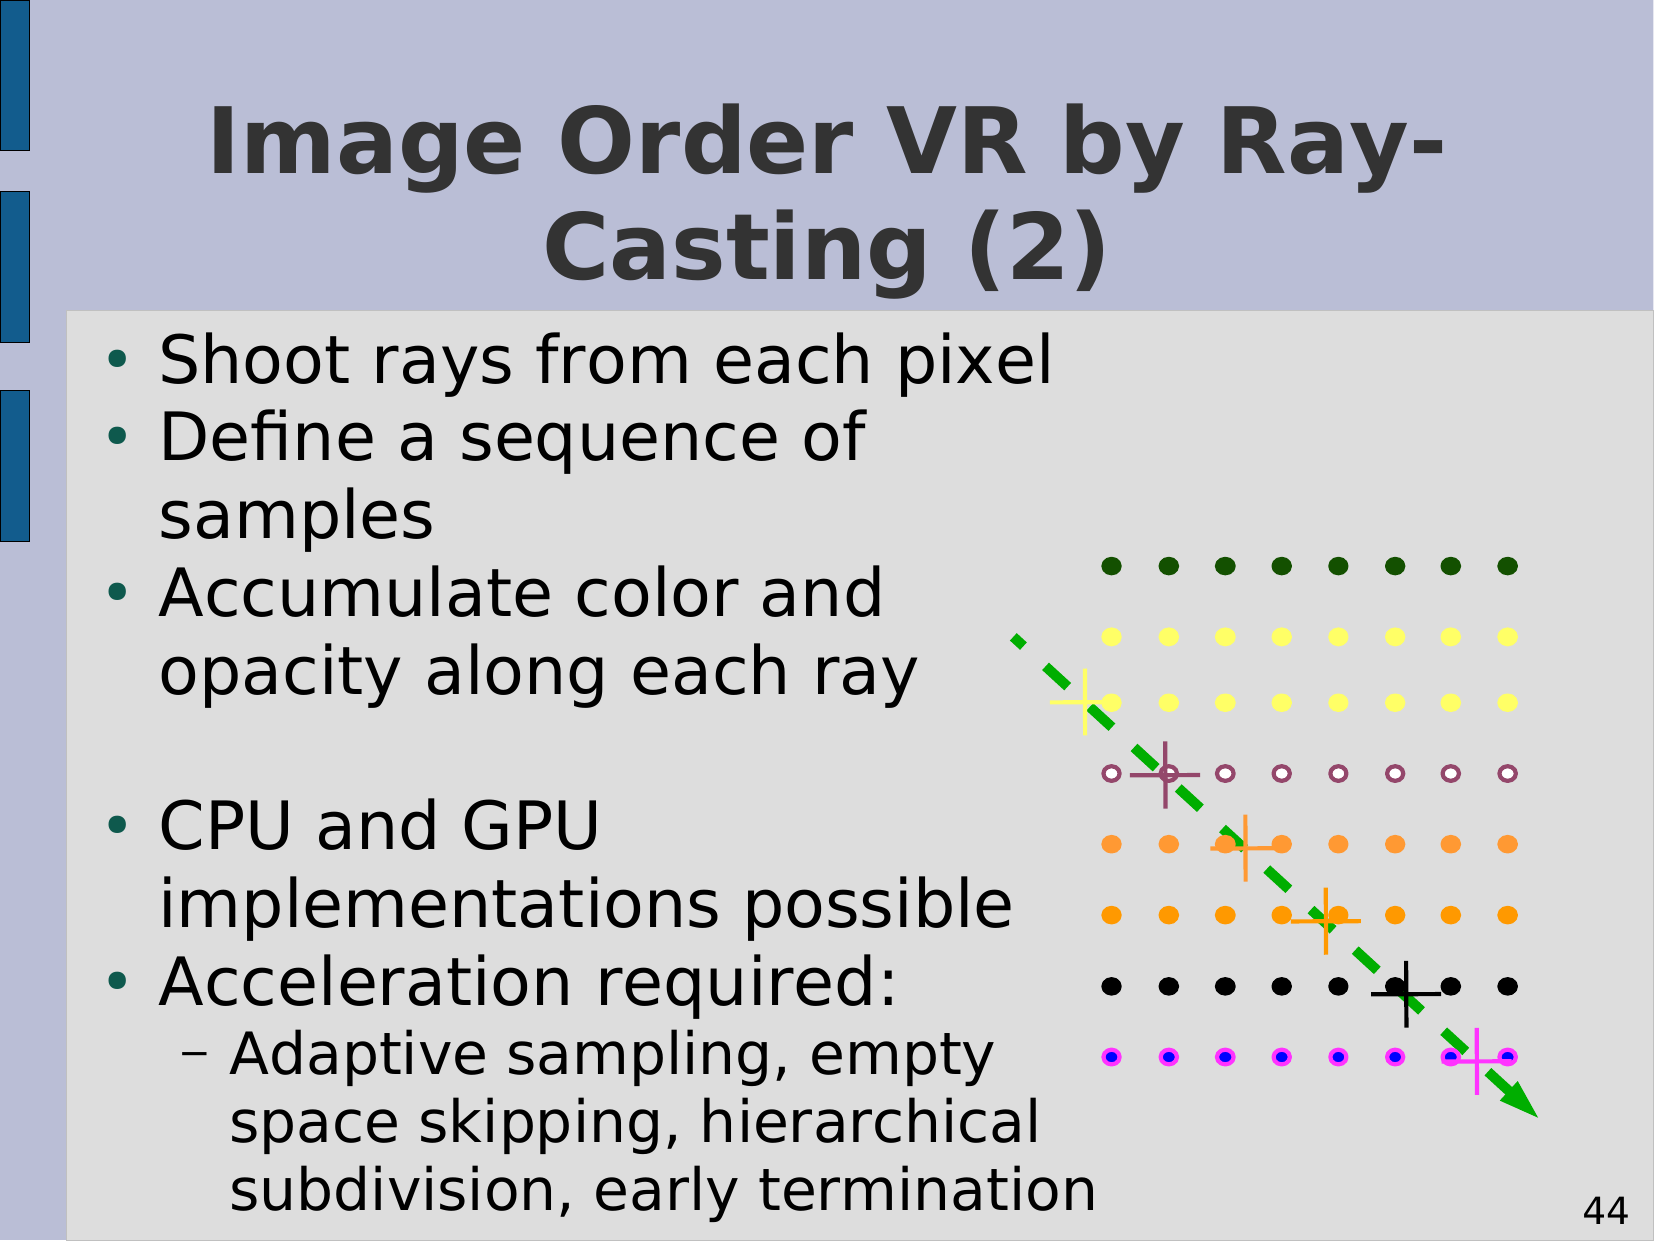

# Image Order VR by Ray-Casting (2)
Shoot rays from each pixel
Define a sequence of samples
Accumulate color and opacity along each ray
CPU and GPU implementations possible
Acceleration required:
Adaptive sampling, empty space skipping, hierarchical subdivision, early termination